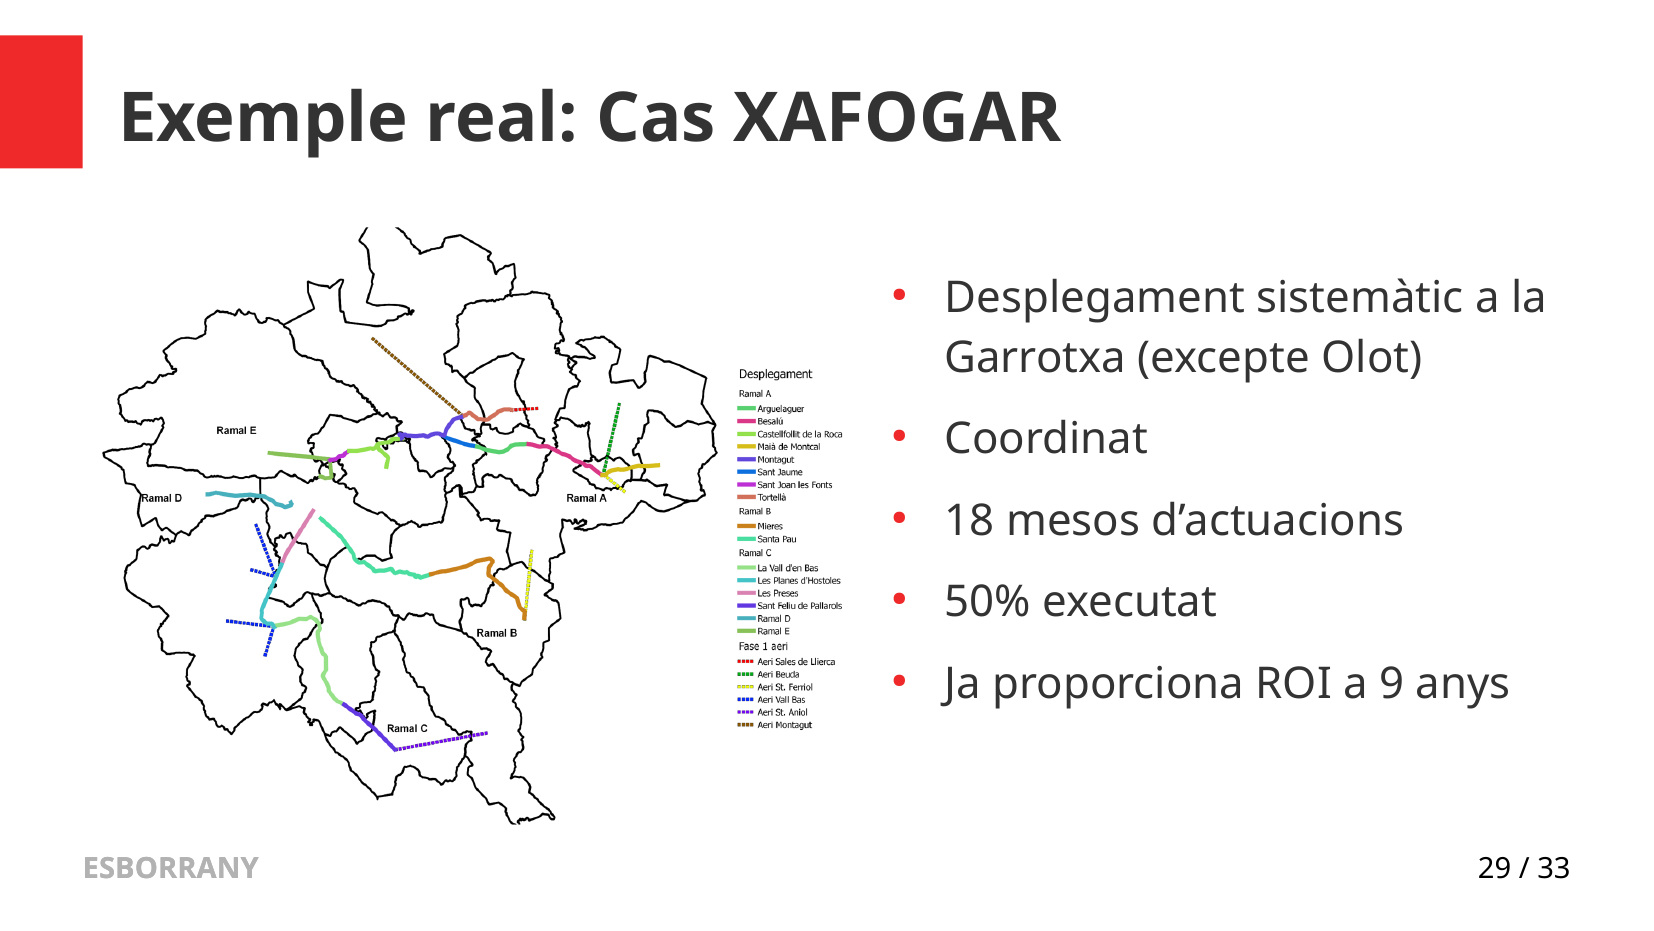

# Exemple real: Cas XAFOGAR
Desplegament sistemàtic a la Garrotxa (excepte Olot)
Coordinat
18 mesos d’actuacions
50% executat
Ja proporciona ROI a 9 anys
29